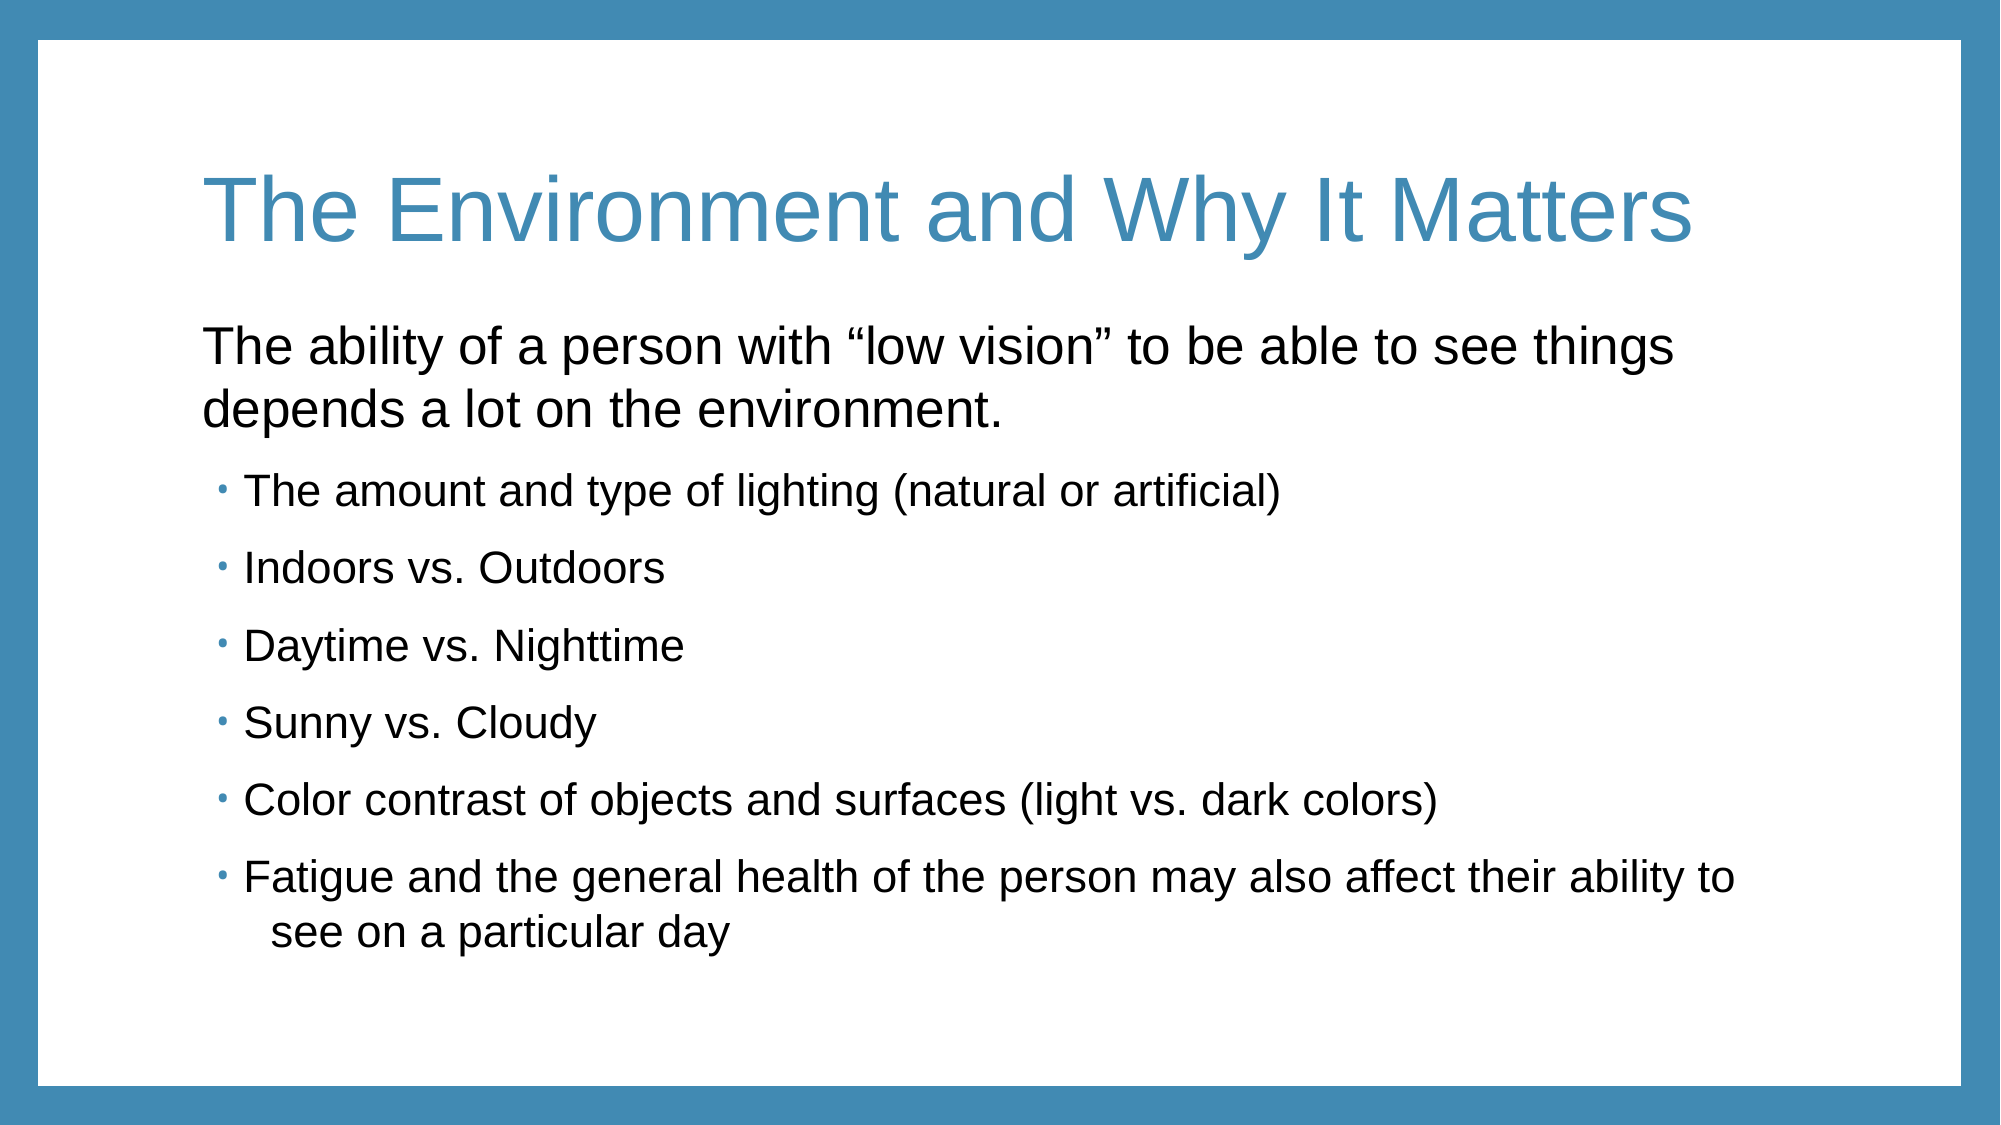

# The Environment and Why It Matters
The ability of a person with “low vision” to be able to see things depends a lot on the environment.
The amount and type of lighting (natural or artificial)
Indoors vs. Outdoors
Daytime vs. Nighttime
Sunny vs. Cloudy
Color contrast of objects and surfaces (light vs. dark colors)
Fatigue and the general health of the person may also affect their ability to see on a particular day